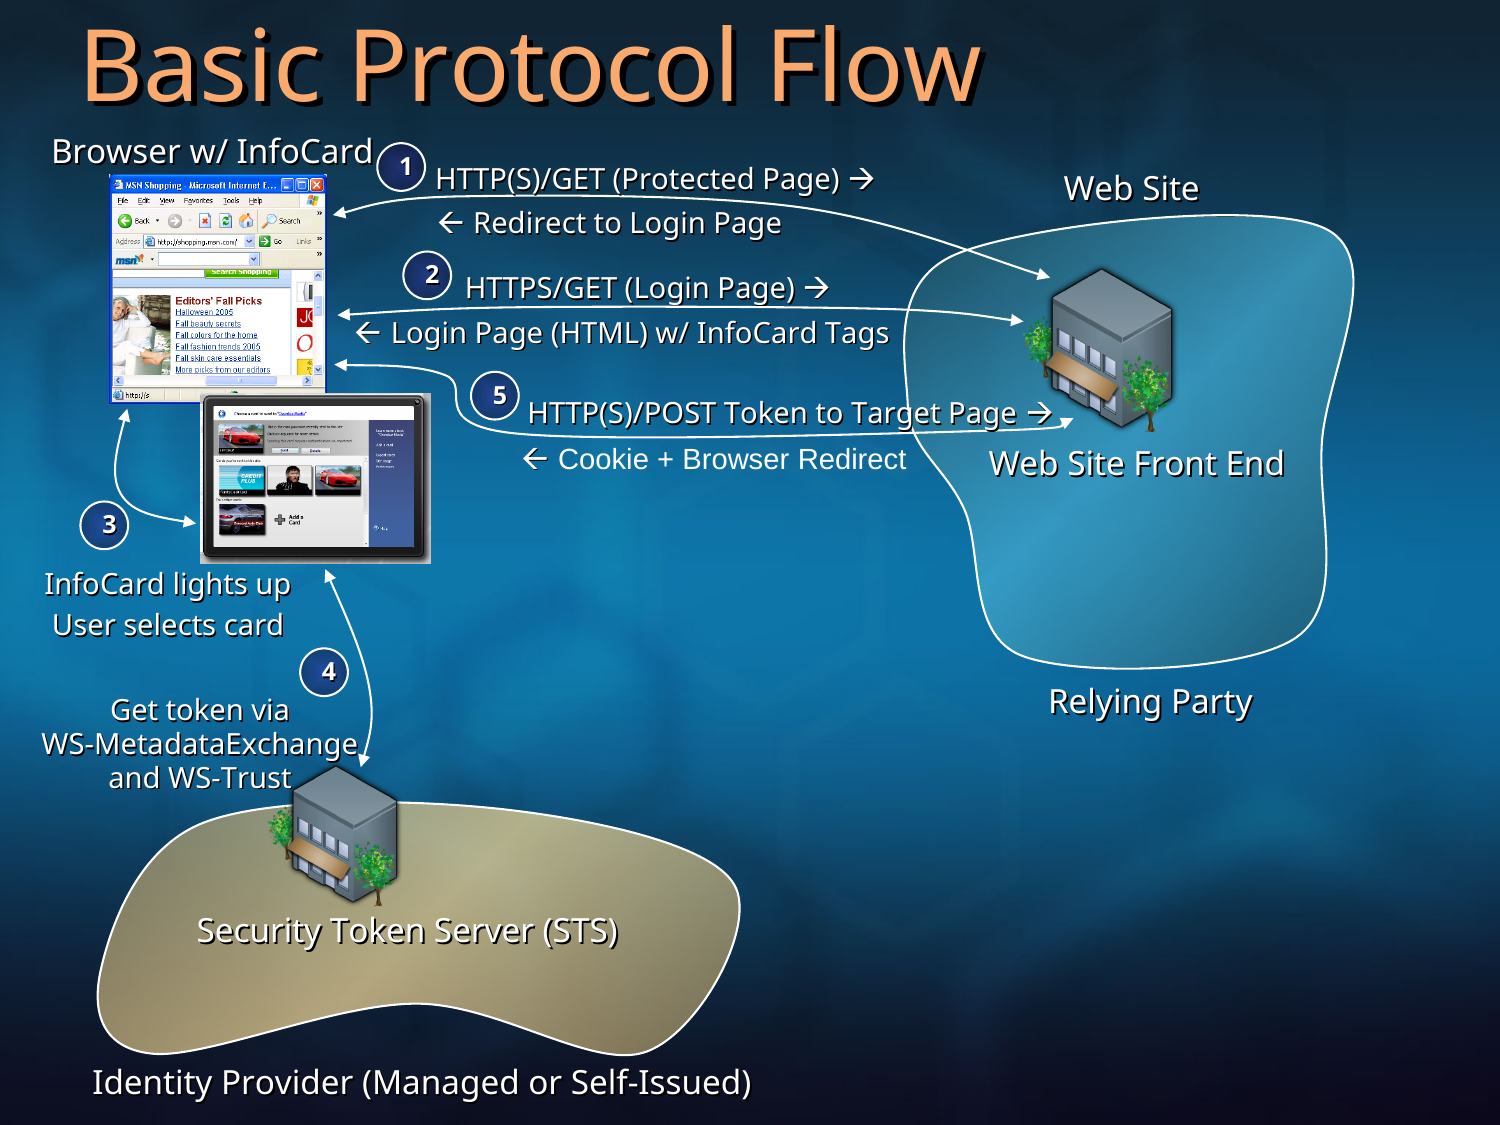

# Basic Protocol Flow
Browser w/ InfoCard
1
HTTP(S)/GET (Protected Page) 
Web Site
 Redirect to Login Page
2
HTTPS/GET (Login Page) 
 Login Page (HTML) w/ InfoCard Tags
5
HTTP(S)/POST Token to Target Page 
Web Site Front End
 Cookie + Browser Redirect
3
InfoCard lights up
User selects card
4
Relying Party
Get token via
WS-MetadataExchange
and WS-Trust
Security Token Server (STS)
Identity Provider (Managed or Self-Issued)